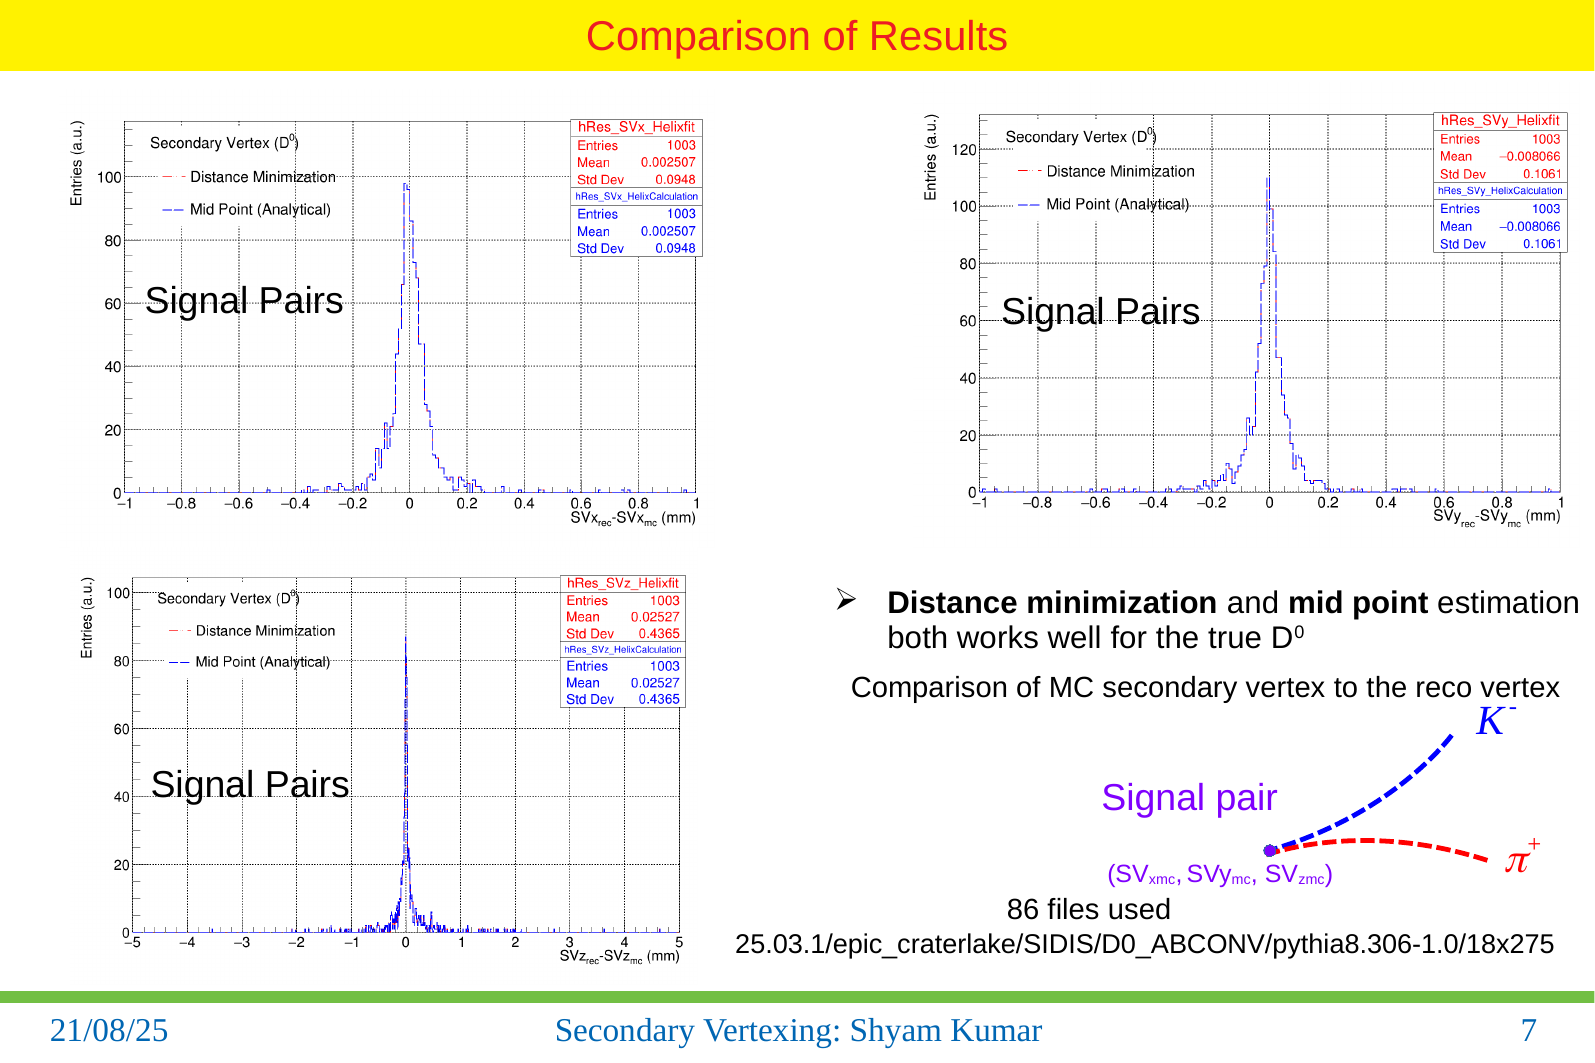

# Comparison of Results
Signal Pairs
Signal Pairs
Distance minimization and mid point estimation both works well for the true D0
Comparison of MC secondary vertex to the reco vertex
Signal Pairs
Signal pair
(SVxmc, SVymc, SVzmc)
86 files used
25.03.1/epic_craterlake/SIDIS/D0_ABCONV/pythia8.306-1.0/18x275
21/08/25
Secondary Vertexing: Shyam Kumar
7